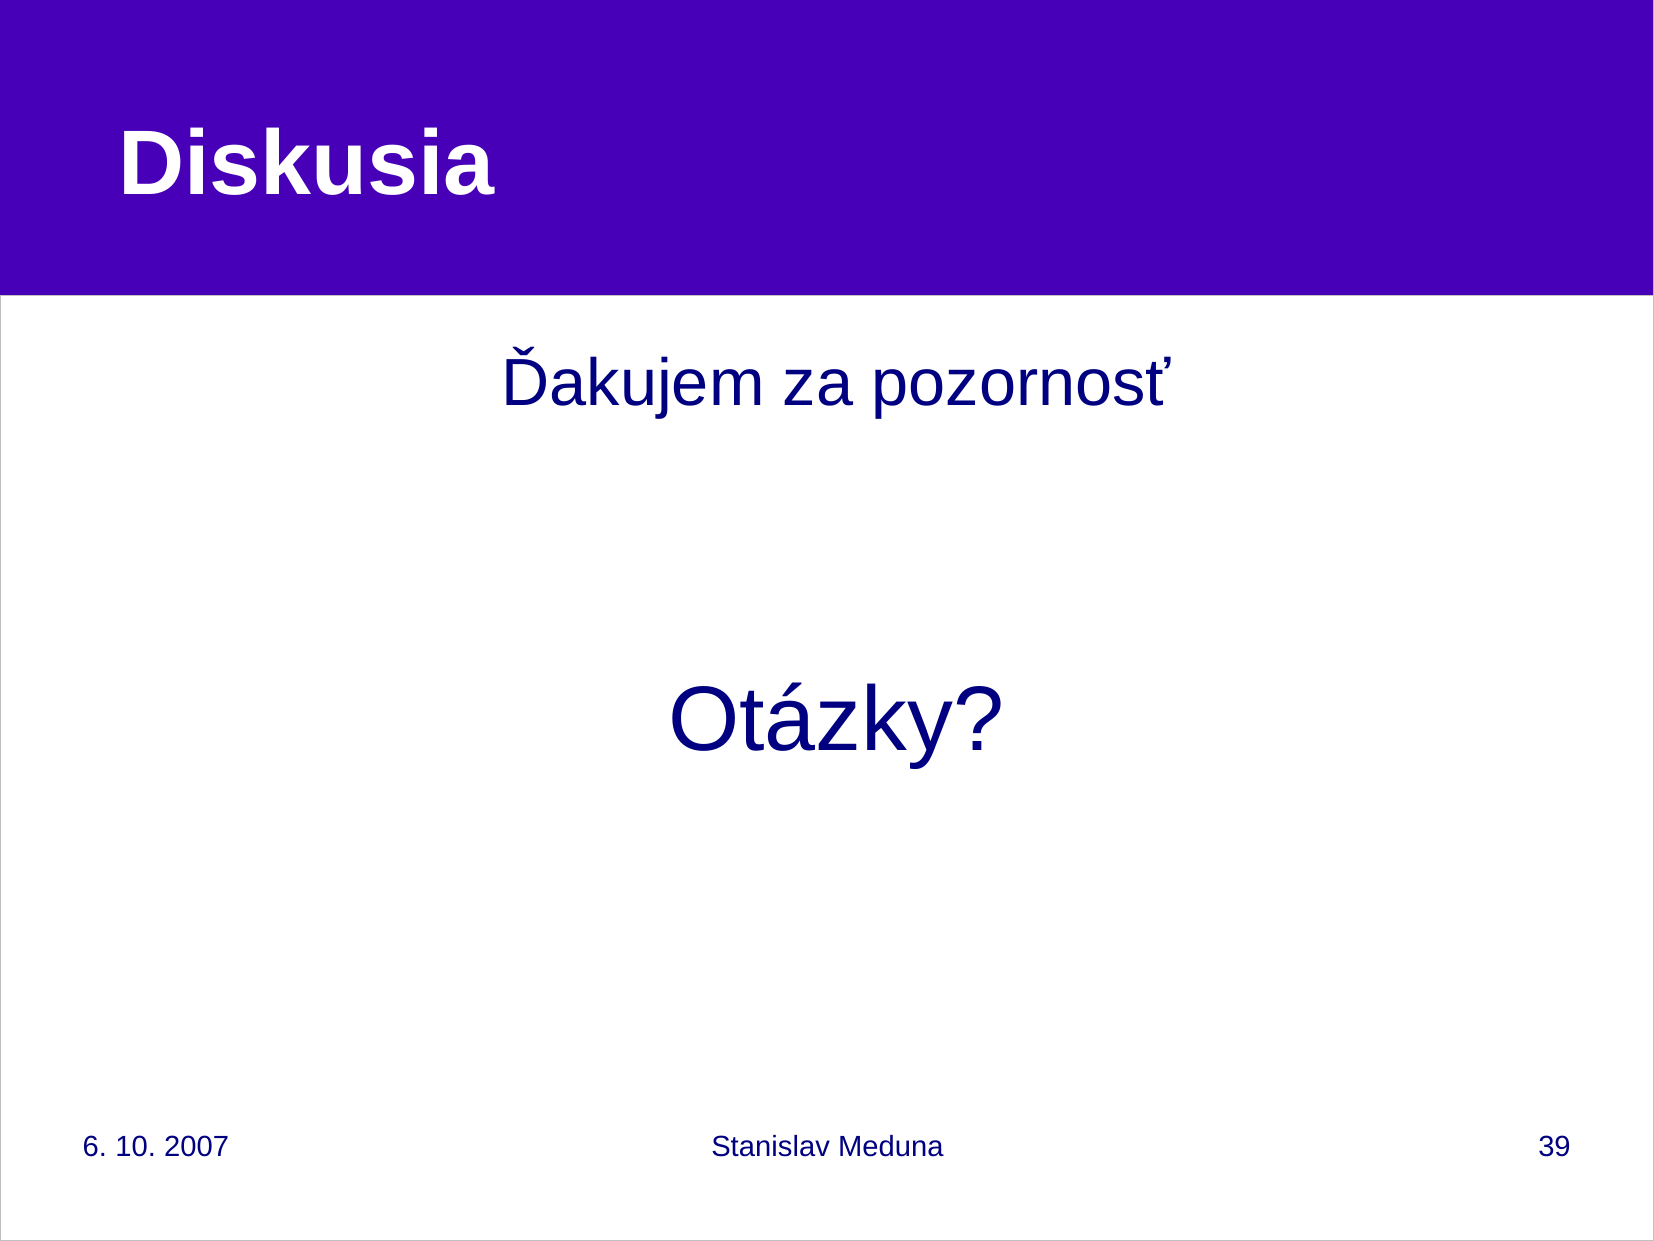

# Diskusia
Ďakujem za pozornosť
Otázky?
6. 10. 2007
Stanislav Meduna
39